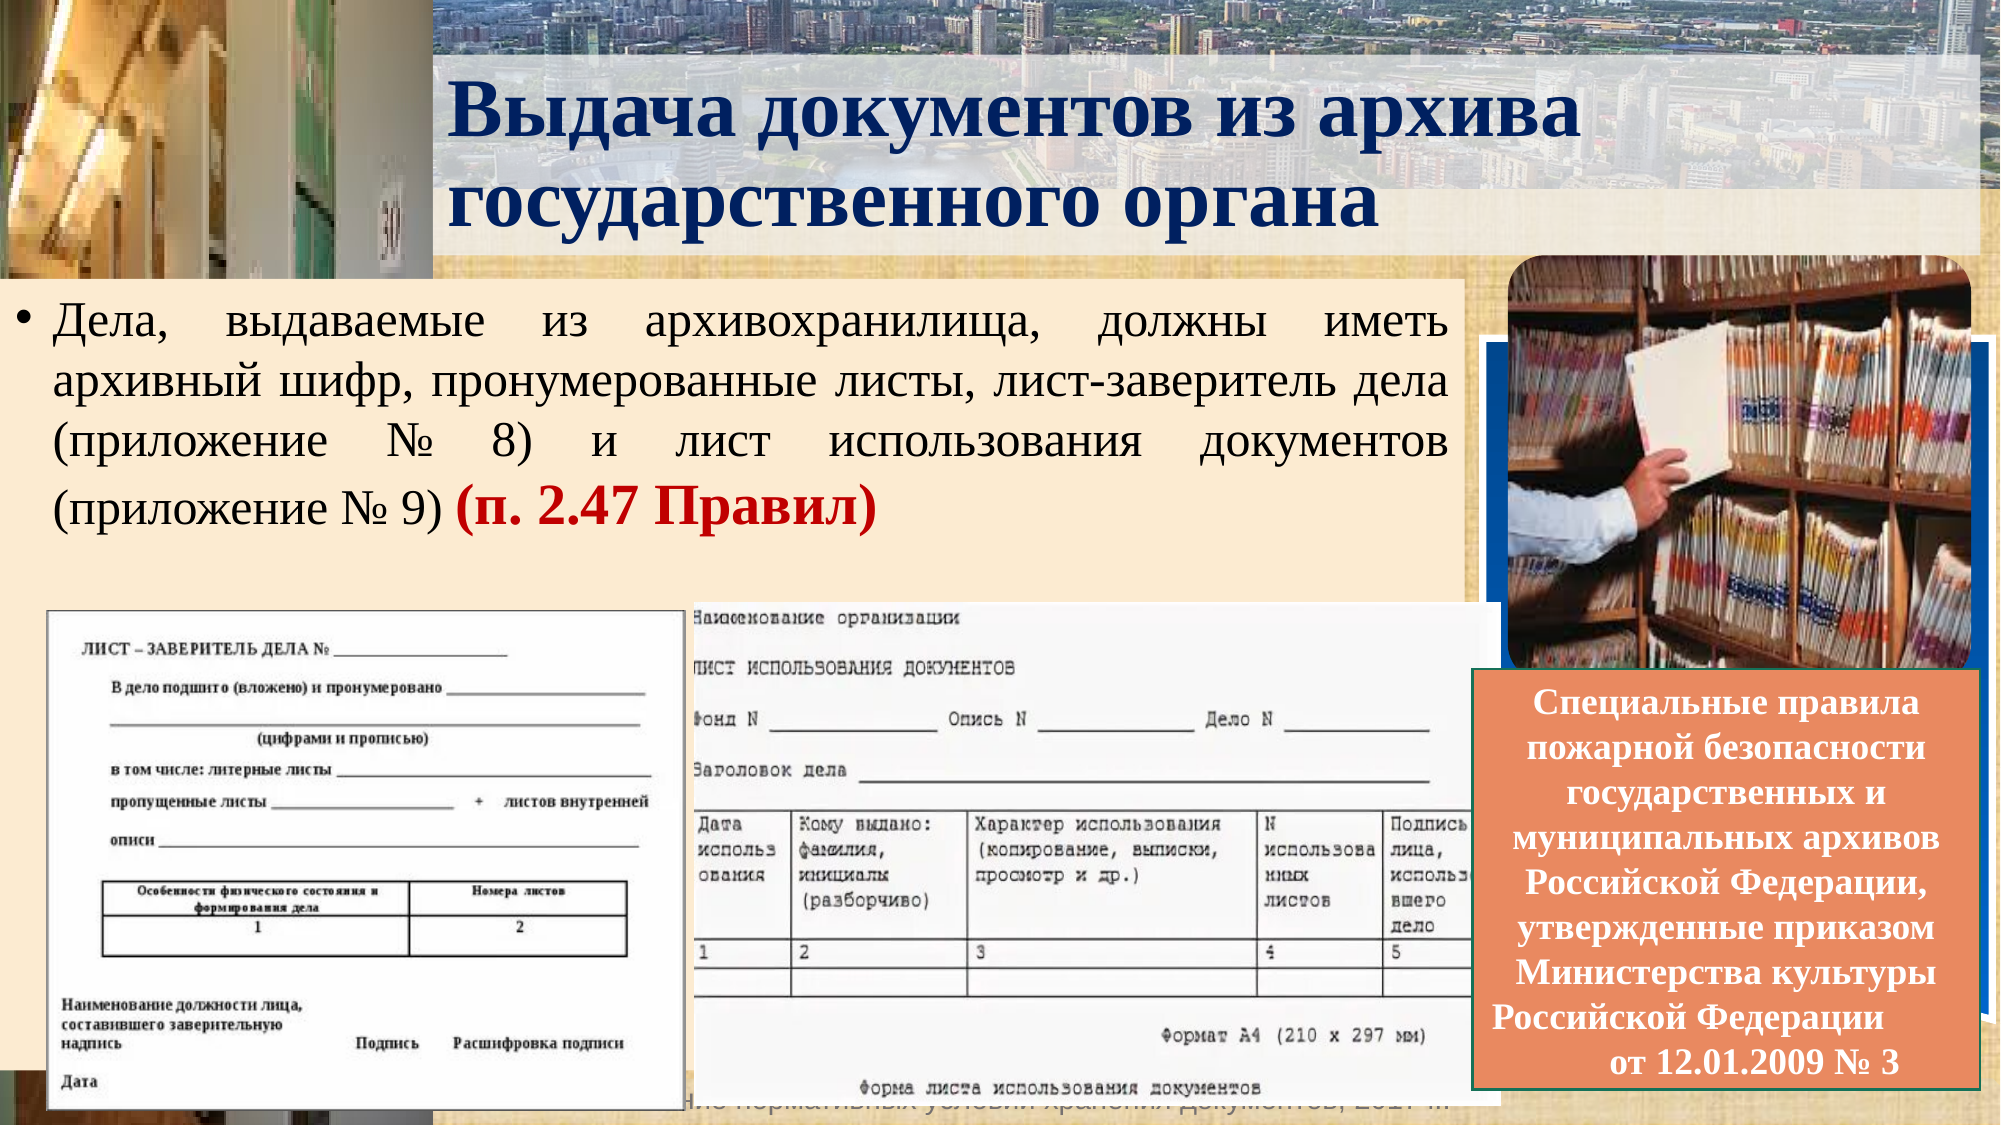

Выдача документов из архива государственного органа
# Дела, выдаваемые из архивохранилища, должны иметь архивный шифр, пронумерованные листы, лист-заверитель дела (приложение № 8) и лист использования документов (приложение № 9) (п. 2.47 Правил)
Специальные правила пожарной безопасности государственных и муниципальных архивов Российской Федерации, утвержденные приказом Министерства культуры Российской Федерации от 12.01.2009 № 3